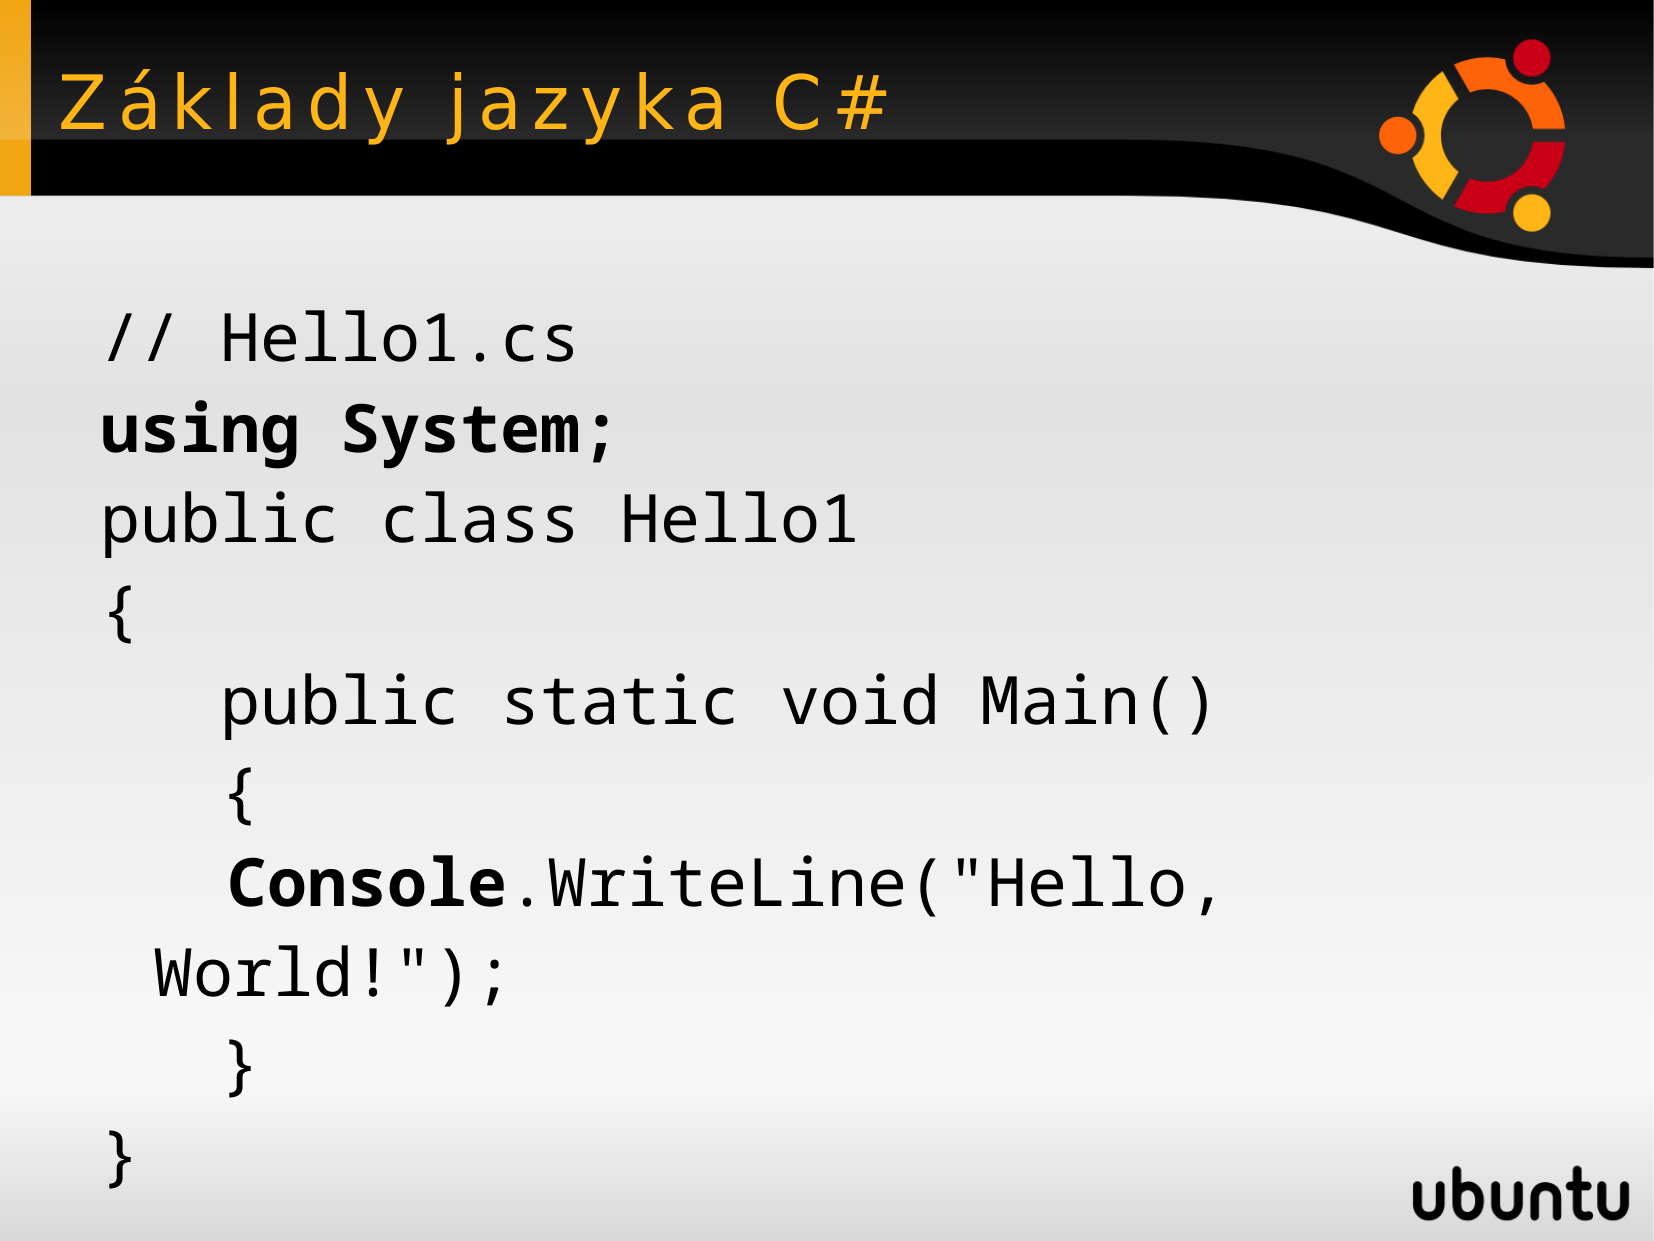

# Základy jazyka C#
// Hello1.cs
using System;
public class Hello1
{
 public static void Main()
 {
 	Console.WriteLine("Hello, World!");
 }
}